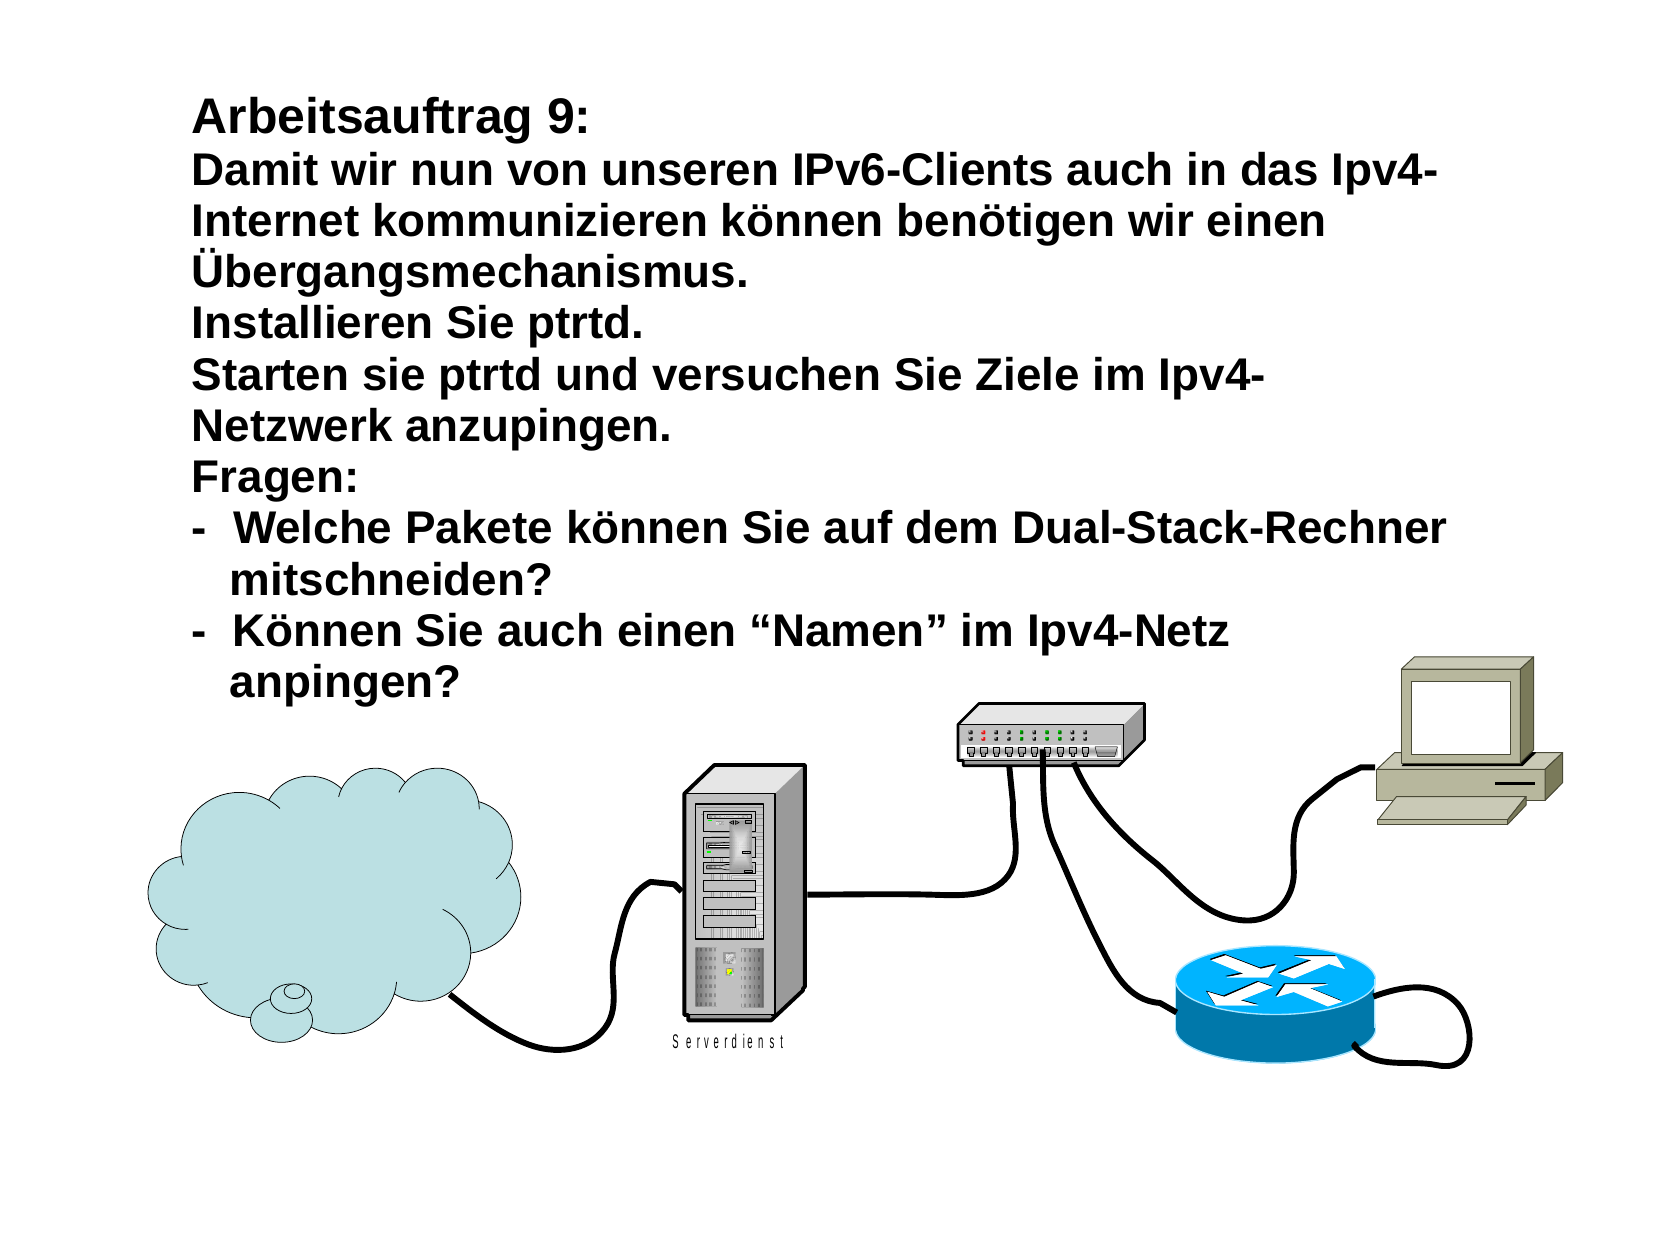

Arbeitsauftrag 9:
Damit wir nun von unseren IPv6-Clients auch in das Ipv4-Internet kommunizieren können benötigen wir einen Übergangsmechanismus.
Installieren Sie ptrtd.
Starten sie ptrtd und versuchen Sie Ziele im Ipv4-Netzwerk anzupingen.
Fragen:
- Welche Pakete können Sie auf dem Dual-Stack-Rechner mitschneiden?
- Können Sie auch einen “Namen” im Ipv4-Netz anpingen?